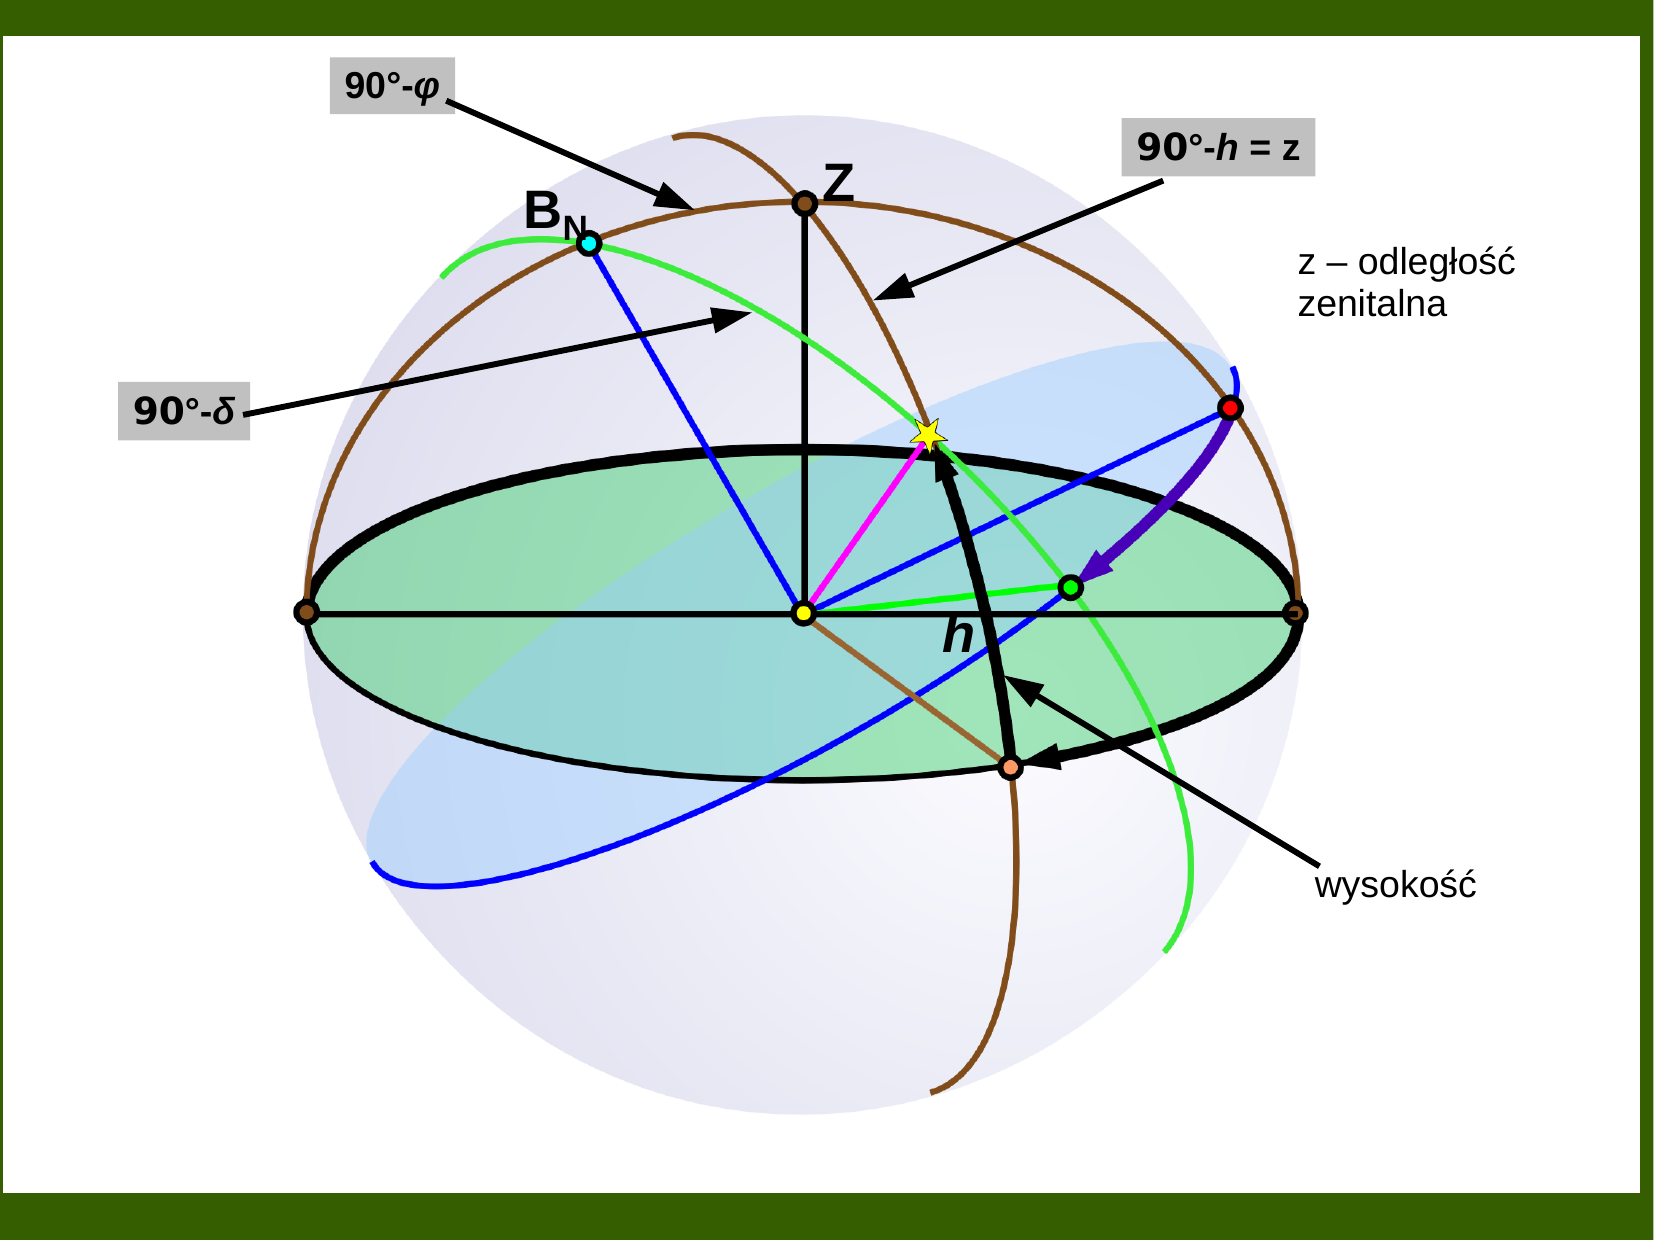

90°-φ
90°-h = z
Z
BN
z – odległość
zenitalna
90°-δ
h
wysokość